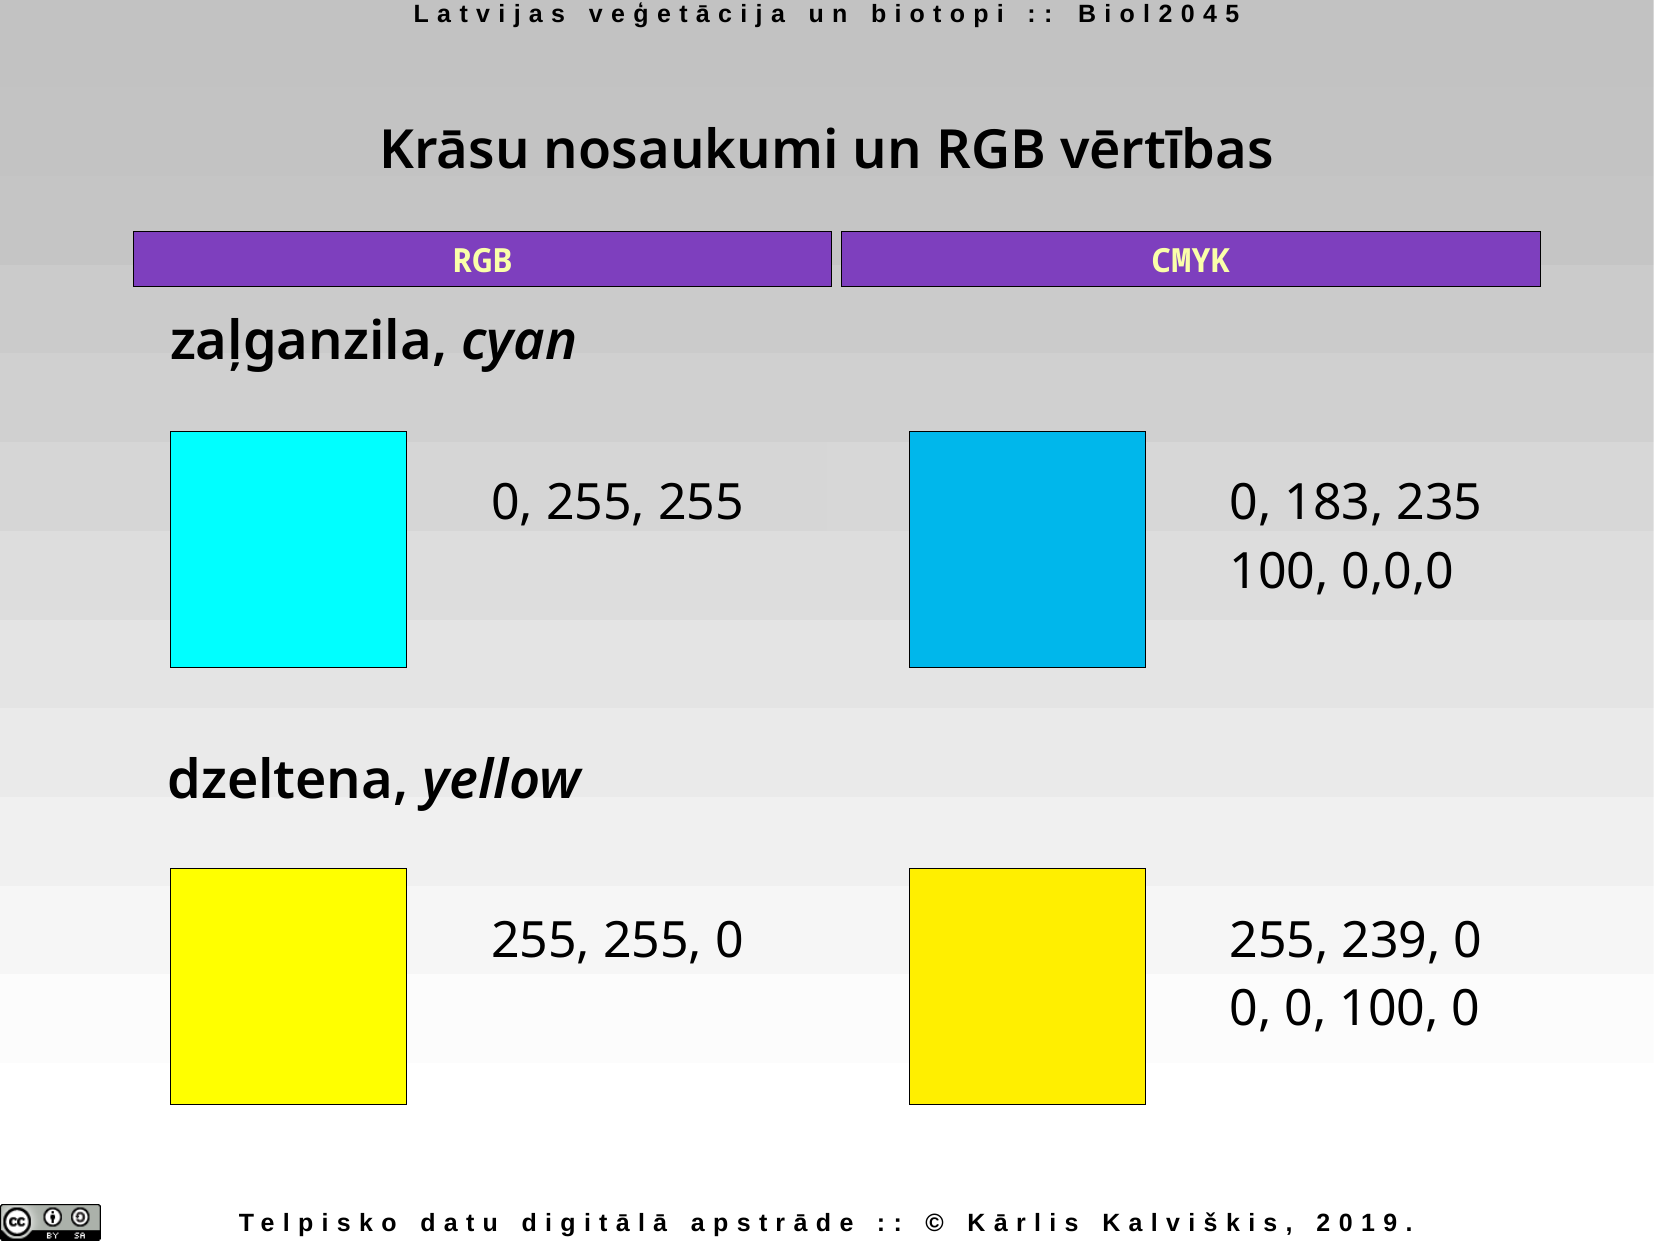

# Krāsu nosaukumi un RGB vērtības
RGB
CMYK
zaļganzila, cyan
0, 255, 255
0, 183, 235
100, 0,0,0
dzeltena, yellow
255, 255, 0
255, 239, 0
0, 0, 100, 0